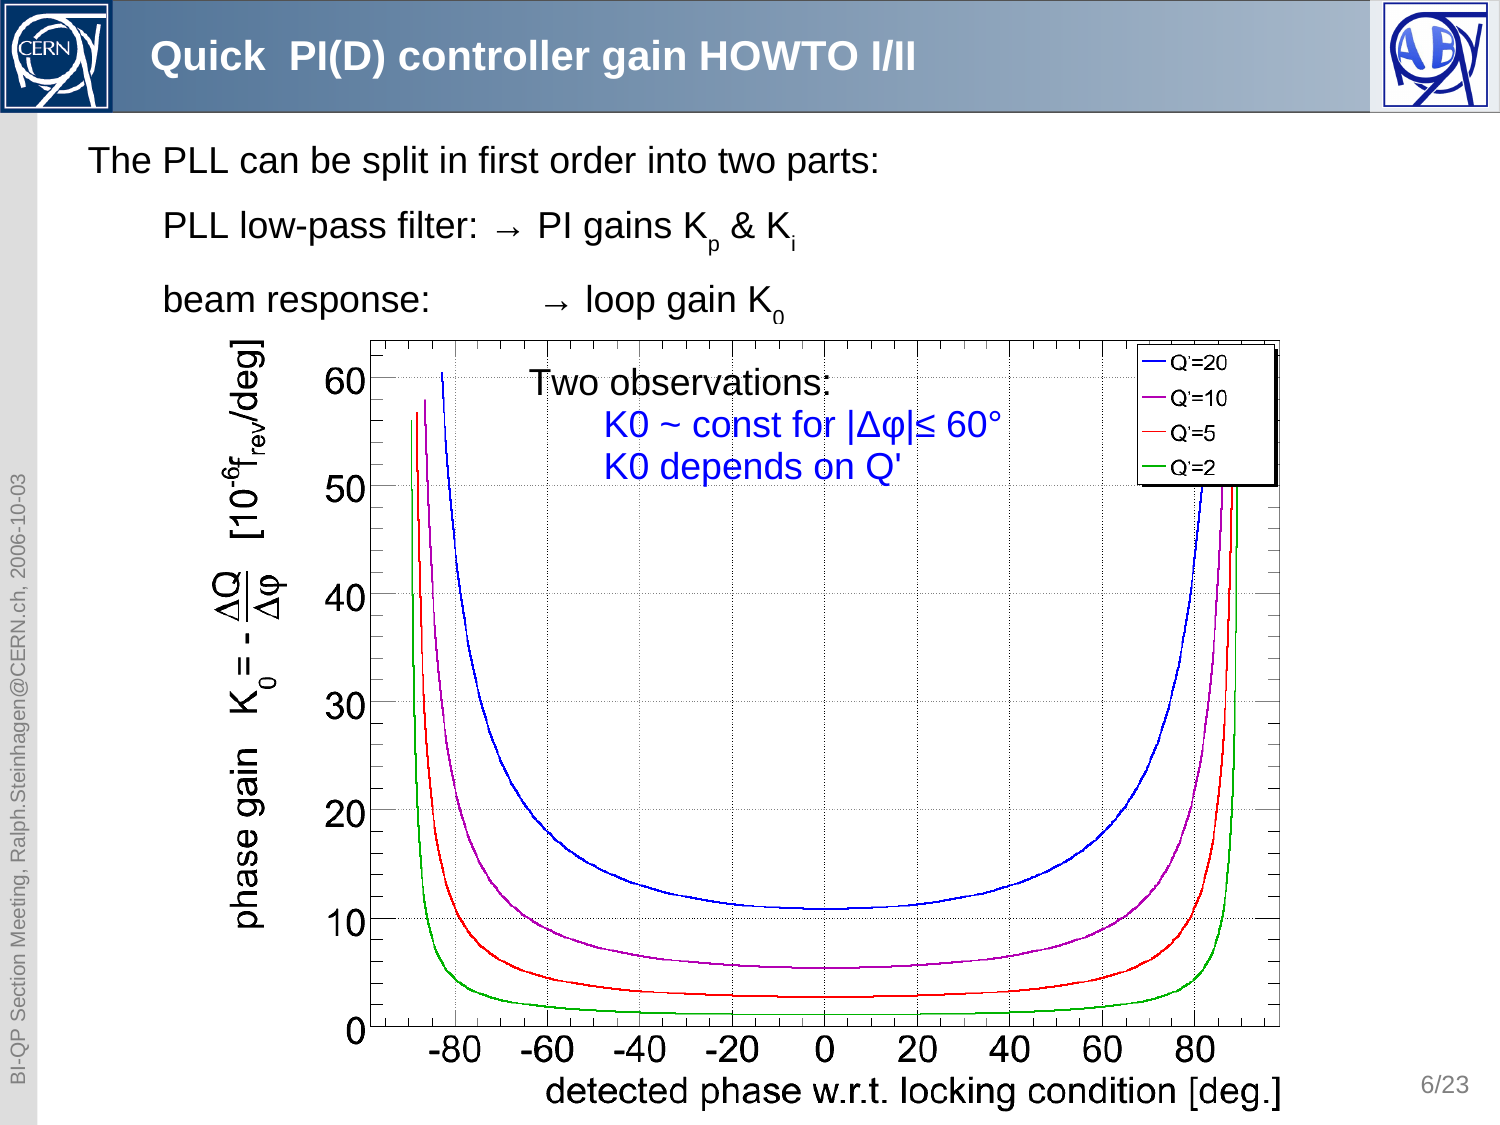

# Quick PI(D) controller gain HOWTO I/II
The PLL can be split in first order into two parts:
PLL low-pass filter: → PI gains Kp & Ki
beam response:	→ loop gain K0
Two observations:
K0 ~ const for |Δφ|≤ 60°
K0 depends on Q'